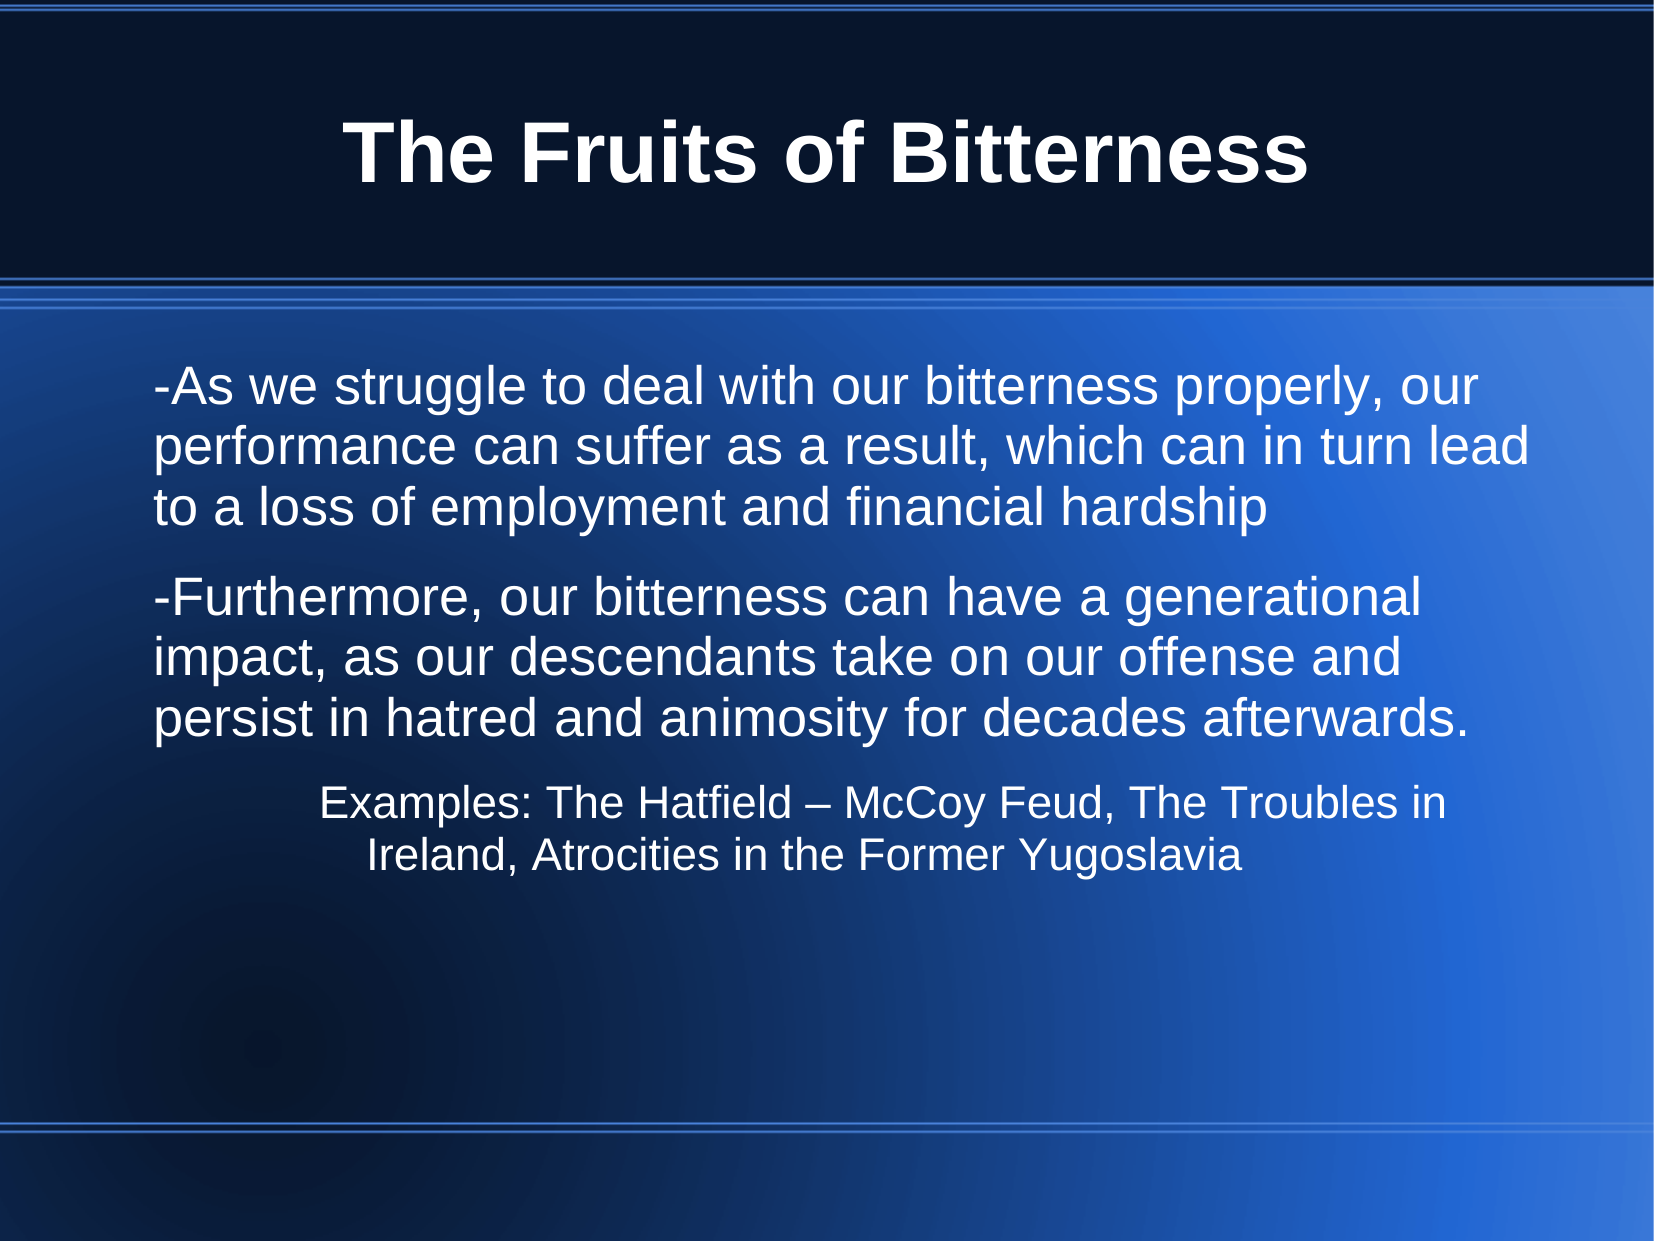

# The Fruits of Bitterness
-As we struggle to deal with our bitterness properly, our performance can suffer as a result, which can in turn lead to a loss of employment and financial hardship
-Furthermore, our bitterness can have a generational impact, as our descendants take on our offense and persist in hatred and animosity for decades afterwards.
Examples: The Hatfield – McCoy Feud, The Troubles in Ireland, Atrocities in the Former Yugoslavia